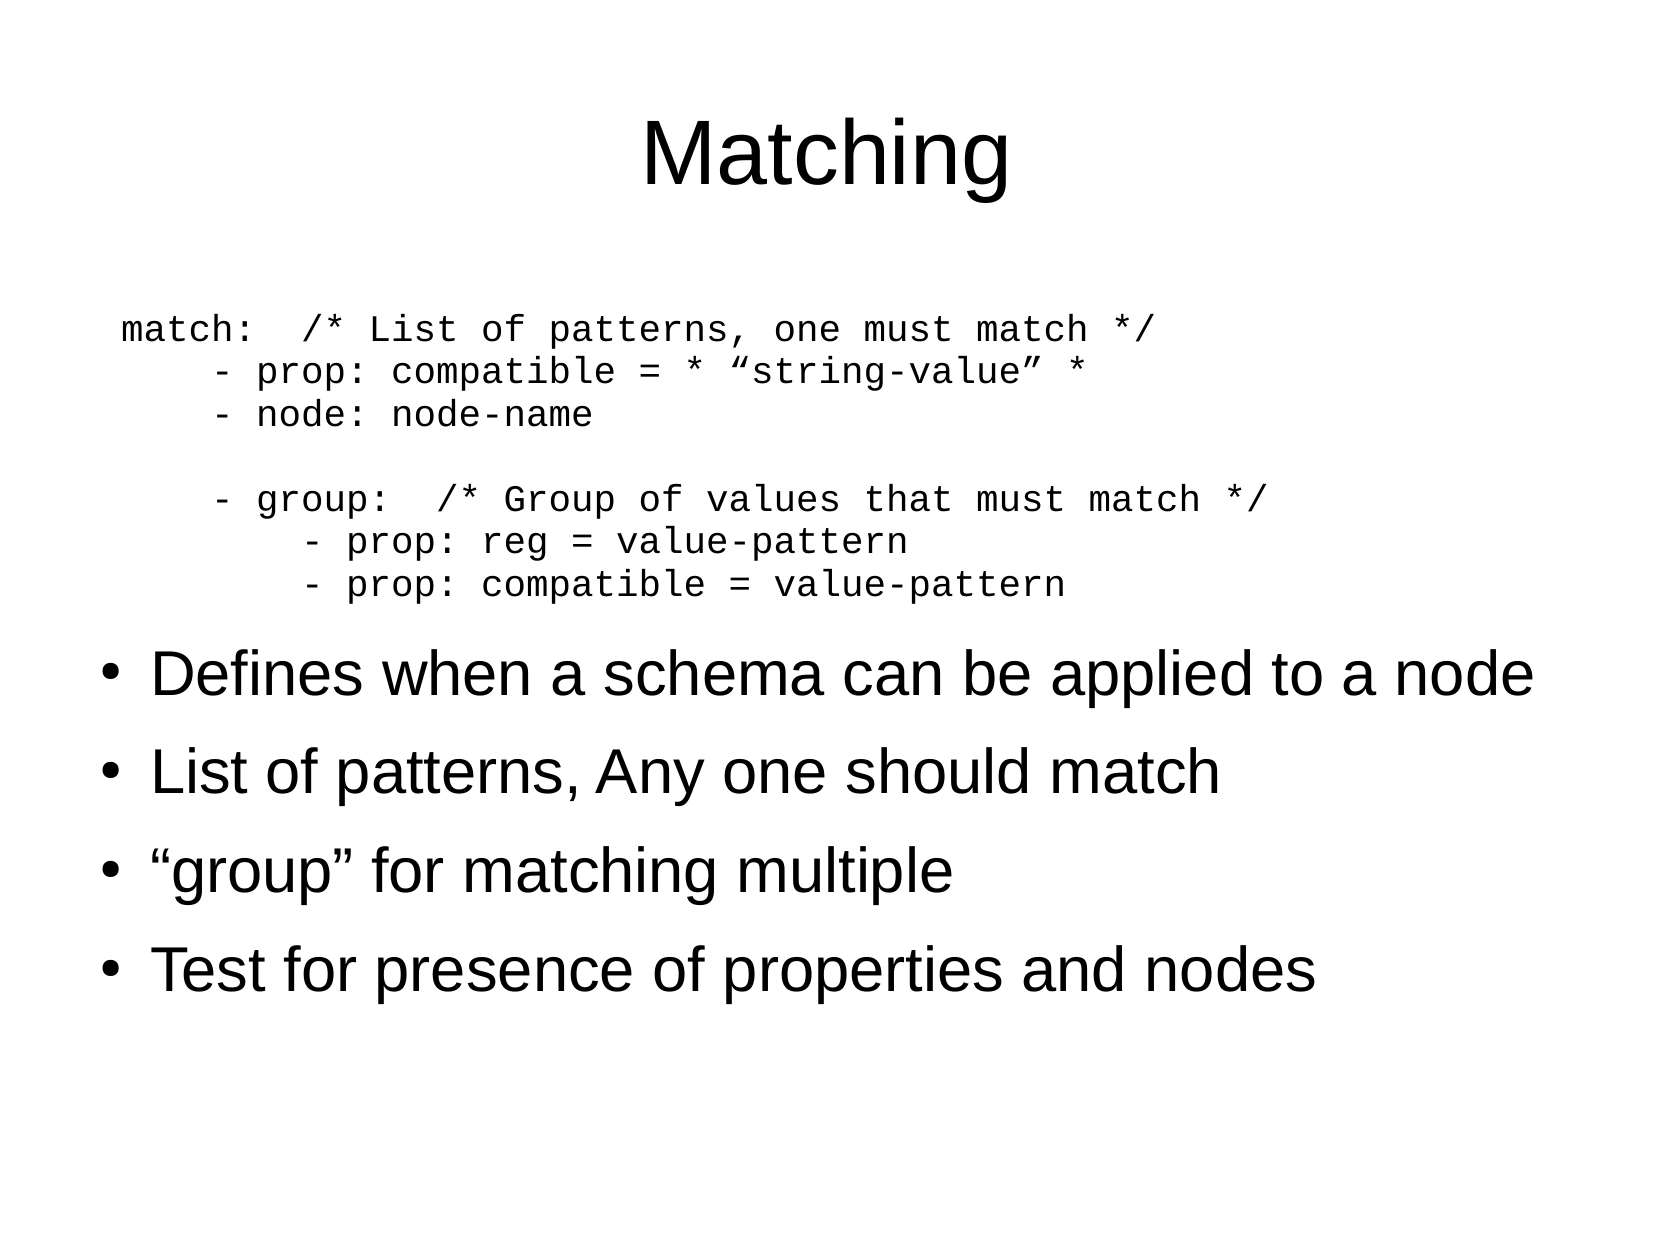

# Matching
match: /* List of patterns, one must match */
 - prop: compatible = * “string-value” *
 - node: node-name
 - group: /* Group of values that must match */
 - prop: reg = value-pattern
 - prop: compatible = value-pattern
Defines when a schema can be applied to a node
List of patterns, Any one should match
“group” for matching multiple
Test for presence of properties and nodes